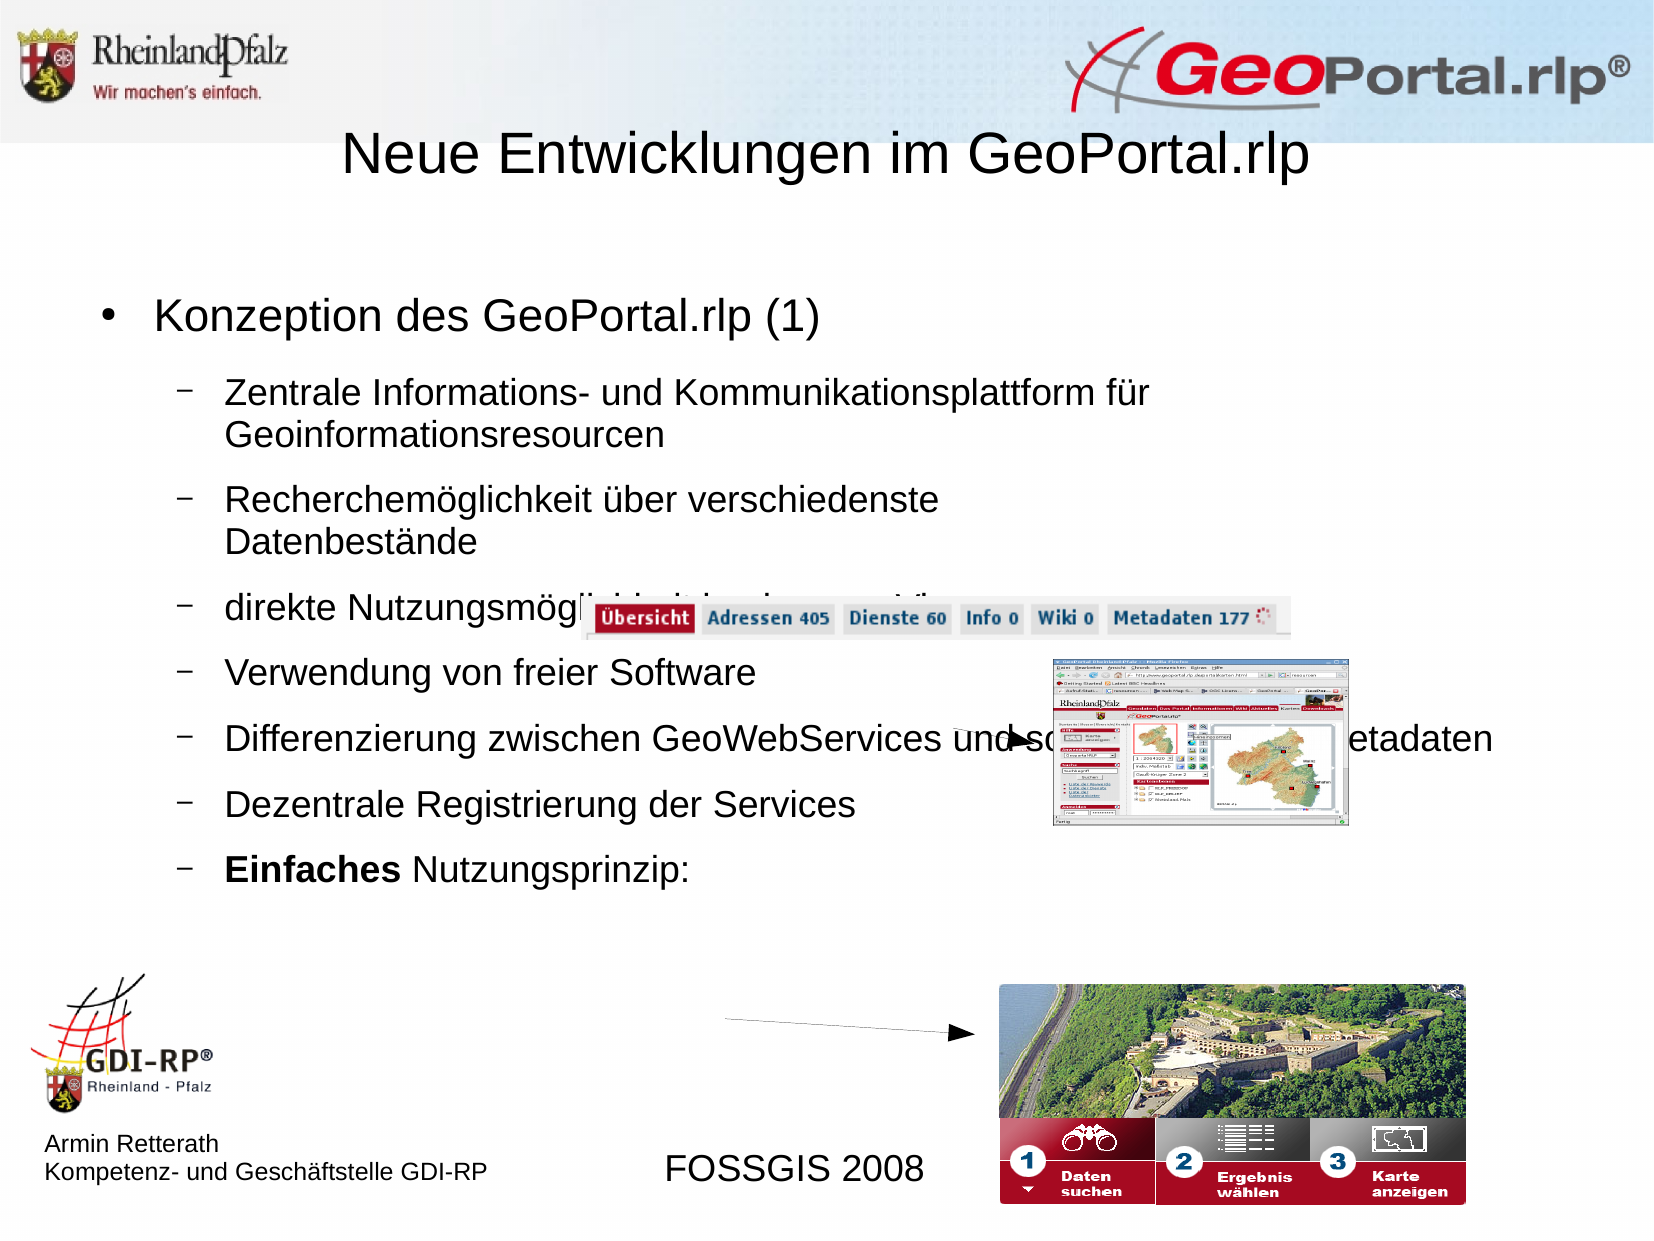

# Neue Entwicklungen im GeoPortal.rlp
Konzeption des GeoPortal.rlp (1)
Zentrale Informations- und Kommunikationsplattform für Geoinformationsresourcen
Recherchemöglichkeit über verschiedenste
Datenbestände
direkte Nutzungsmöglichkeit in eigenem Viewer
Verwendung von freier Software
Differenzierung zwischen GeoWebServices und sonstigen („Geo“)Metadaten
Dezentrale Registrierung der Services
Einfaches Nutzungsprinzip: